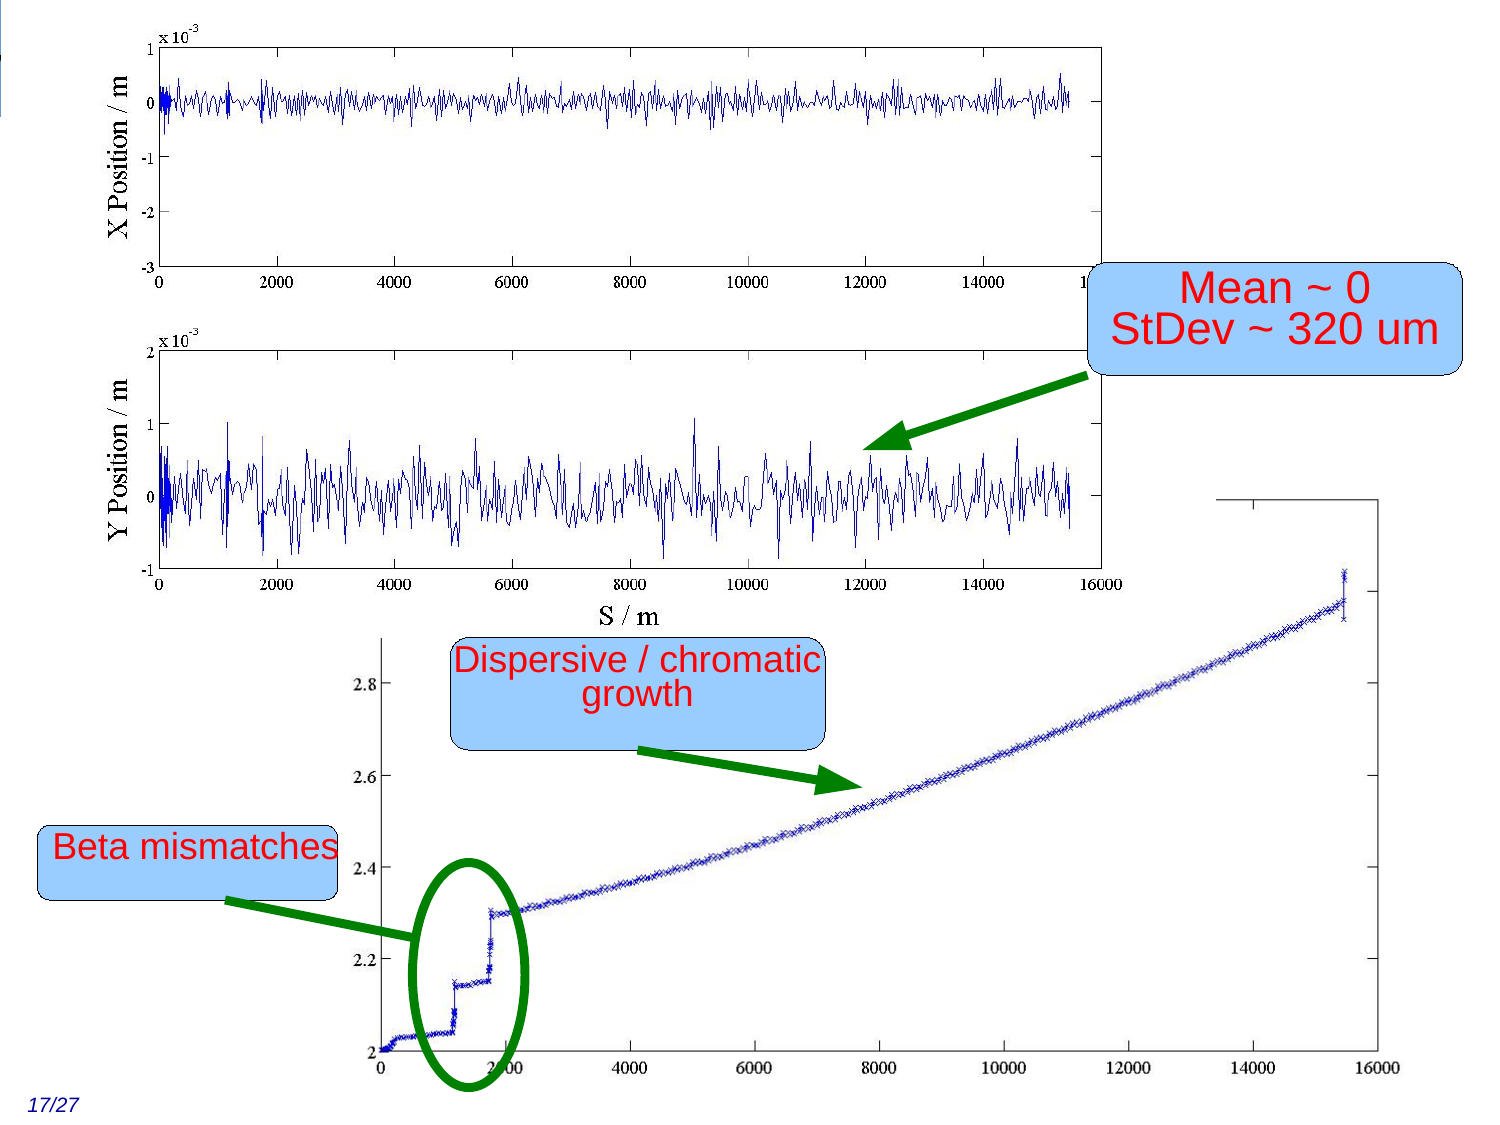

Mean ~ 0
StDev ~ 320 um
Dispersive / chromatic growth
Beta mismatches